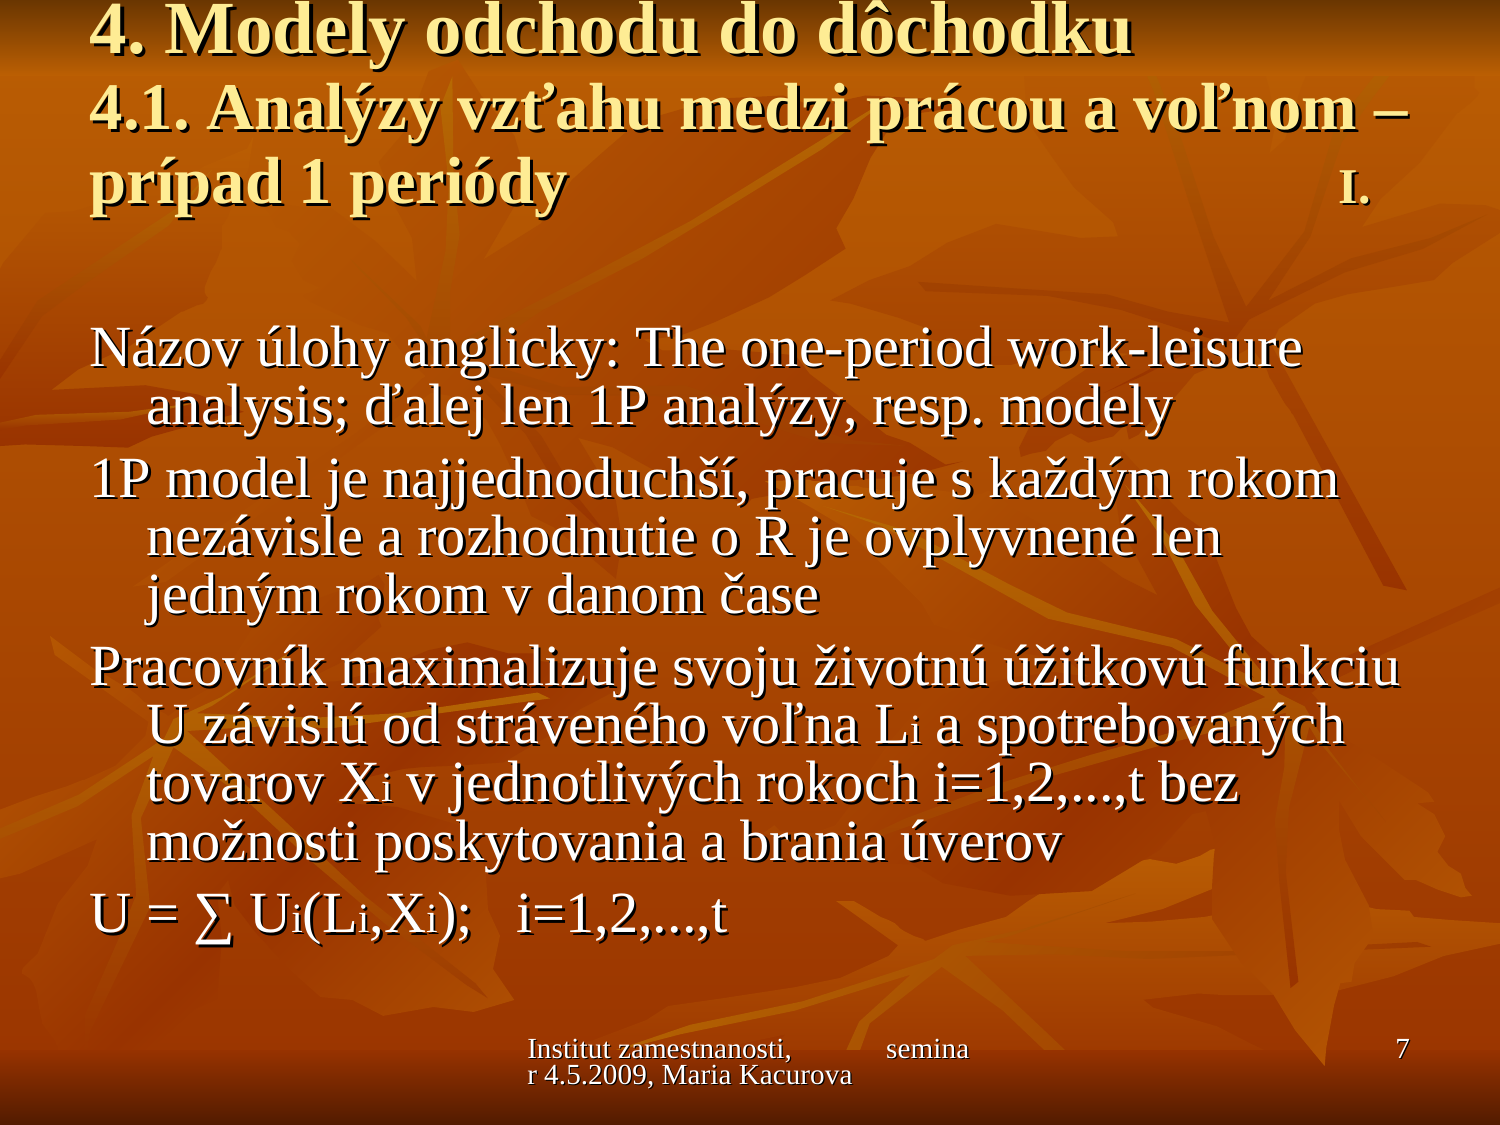

# 4. Modely odchodu do dôchodku 4.1. Analýzy vzťahu medzi prácou a voľnom – prípad 1 periódy I.
Názov úlohy anglicky: The one-period work-leisure analysis; ďalej len 1P analýzy, resp. modely
1P model je najjednoduchší, pracuje s každým rokom nezávisle a rozhodnutie o R je ovplyvnené len jedným rokom v danom čase
Pracovník maximalizuje svoju životnú úžitkovú funkciu U závislú od stráveného voľna Li a spotrebovaných tovarov Xi v jednotlivých rokoch i=1,2,...,t bez možnosti poskytovania a brania úverov
U = ∑ Ui(Li,Xi); i=1,2,...,t
Institut zamestnanosti, seminar 4.5.2009, Maria Kacurova
7